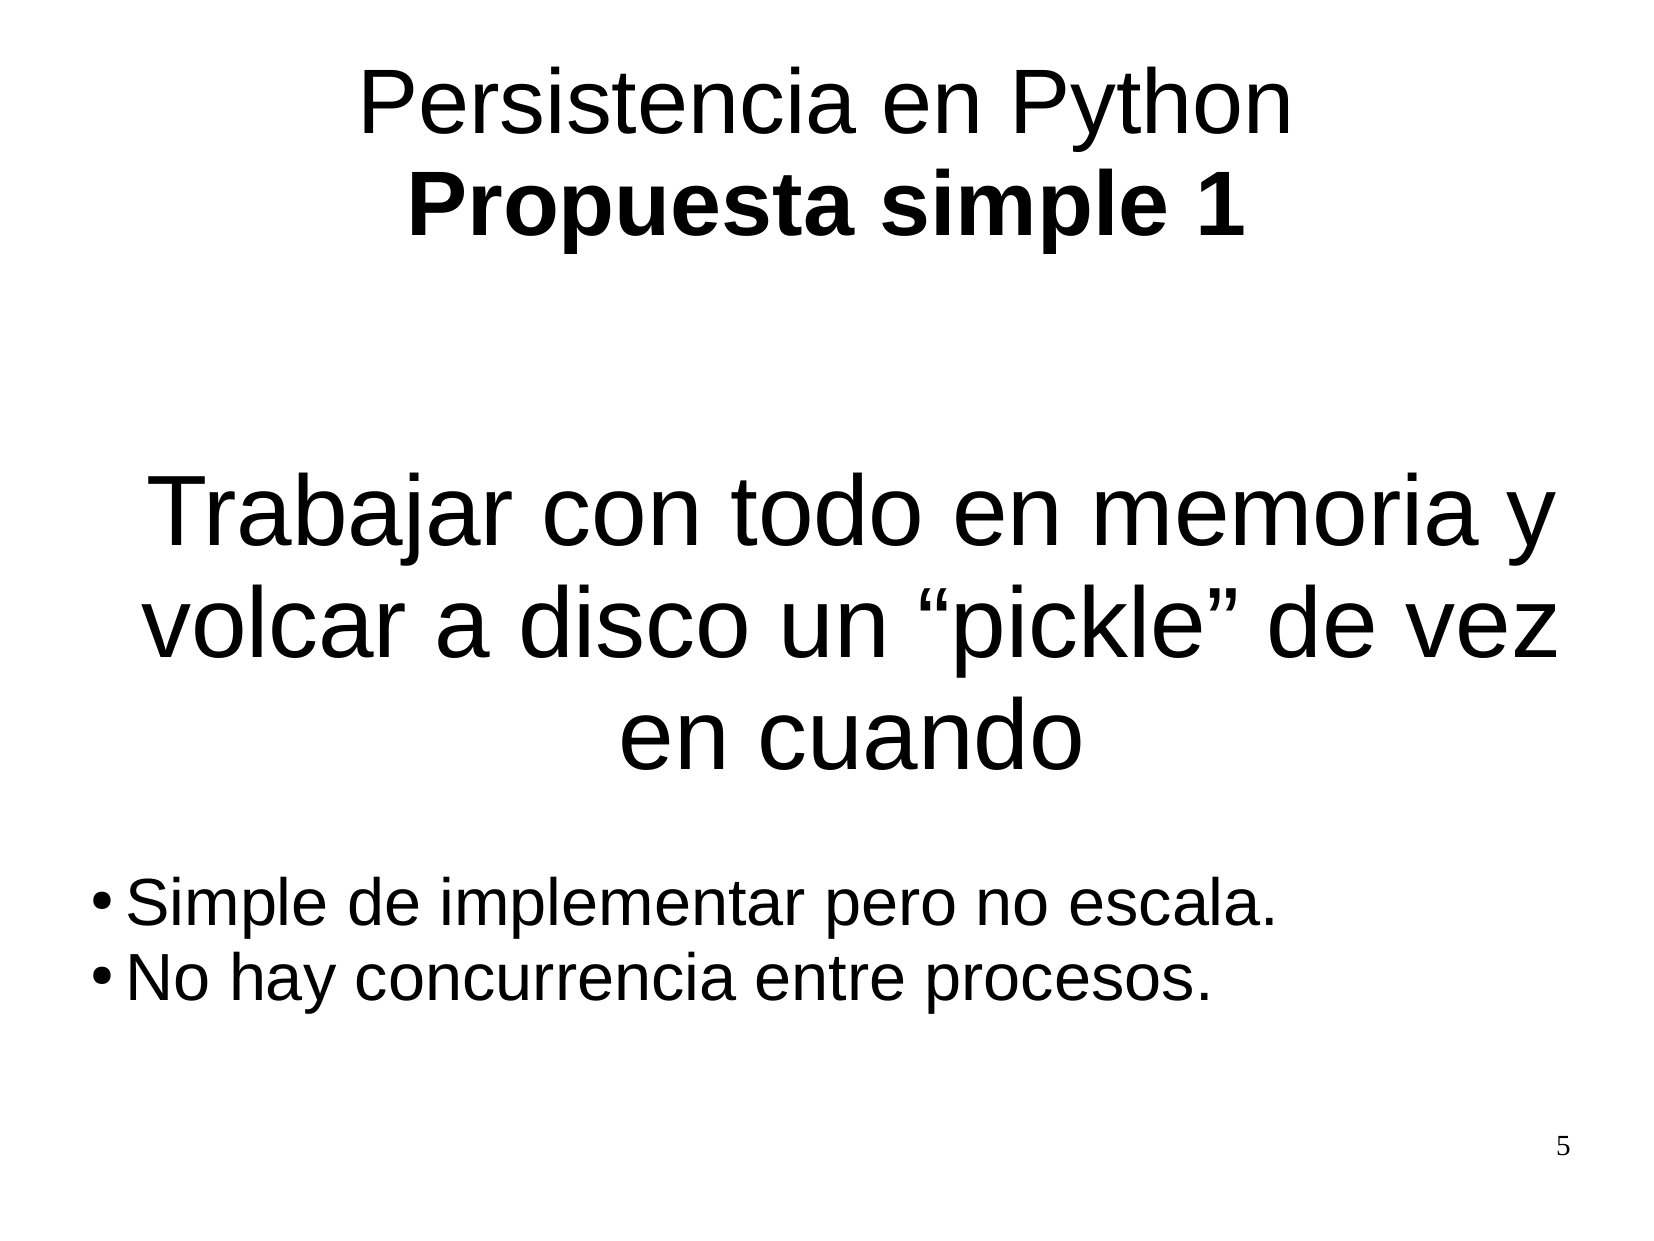

# Persistencia en Python Propuesta simple 1
Trabajar con todo en memoria y volcar a disco un “pickle” de vez en cuando
Simple de implementar pero no escala.
No hay concurrencia entre procesos.
5